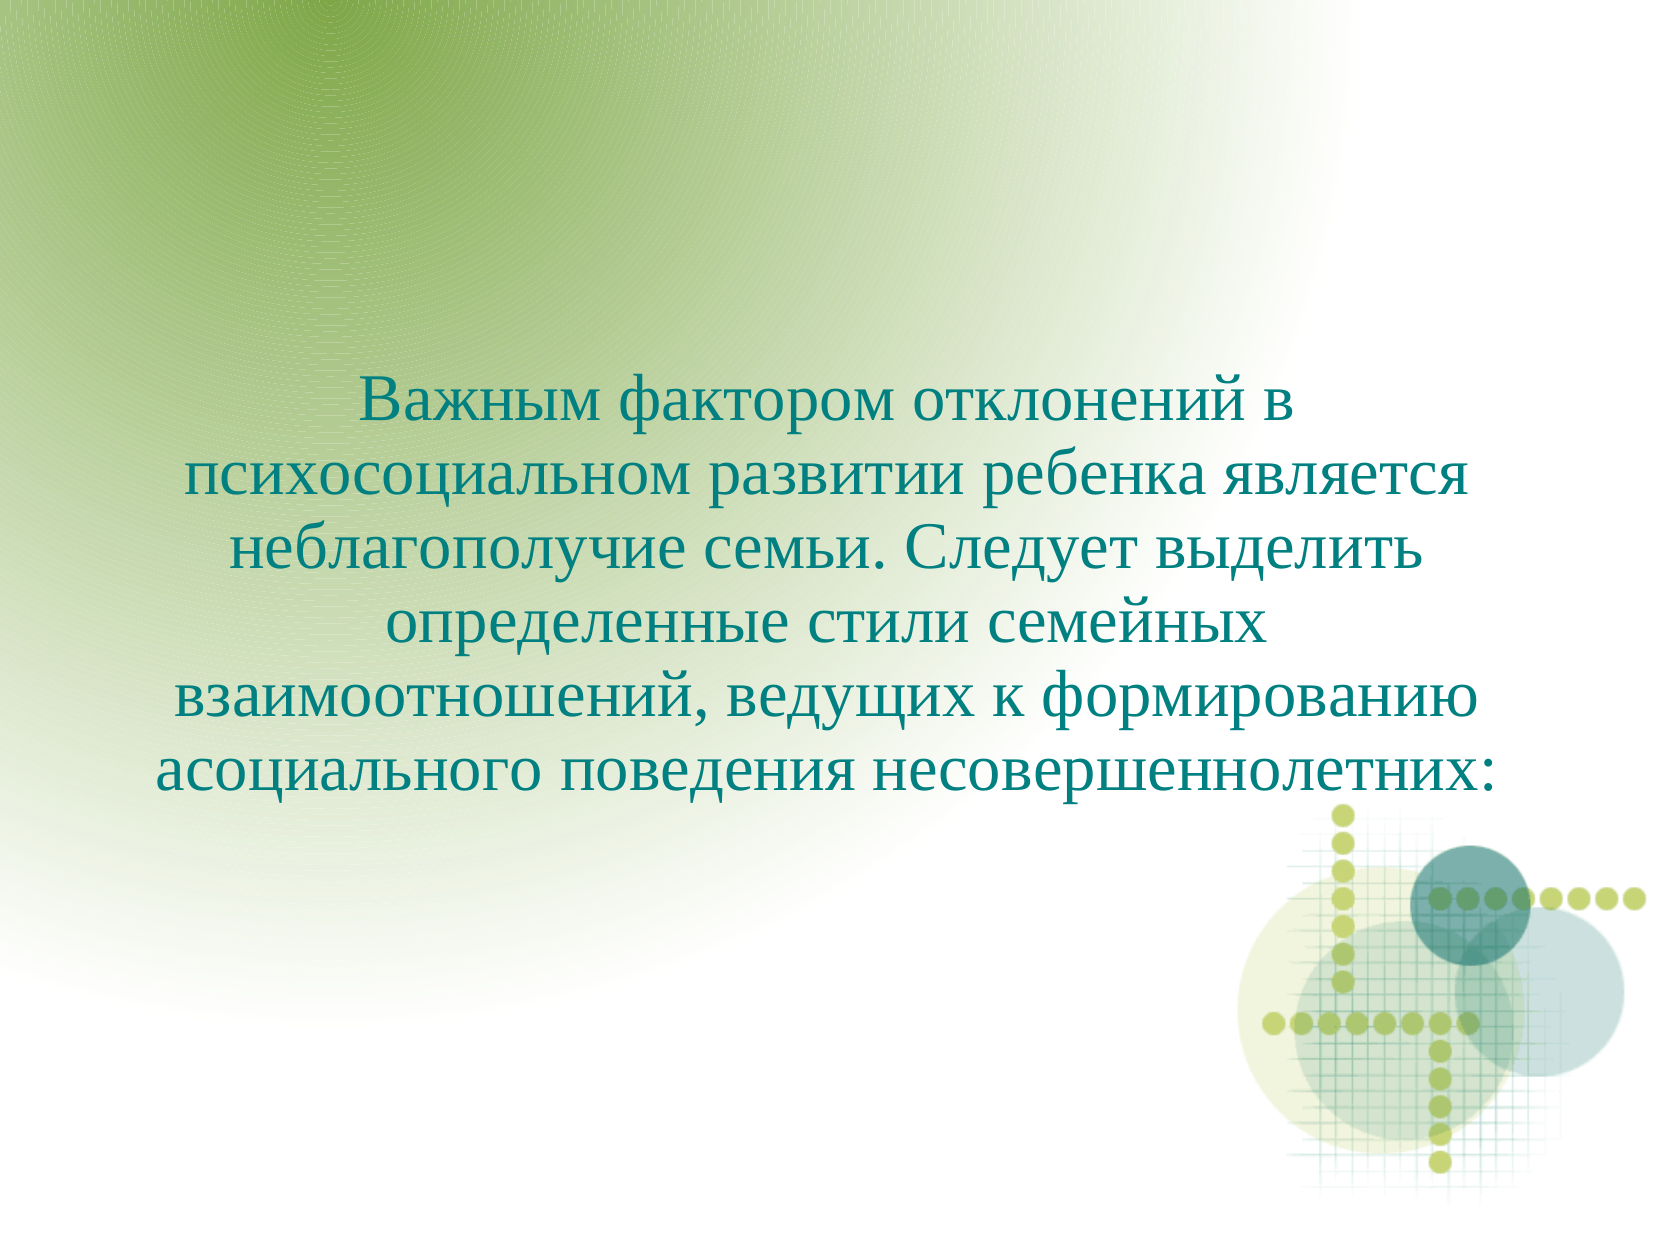

# Важным фактором отклонений в психосоциальном развитии ребенка является неблагополучие семьи. Следует выделить определенные стили семейных взаимоотношений, ведущих к формированию асоциального поведения несовершеннолетних: